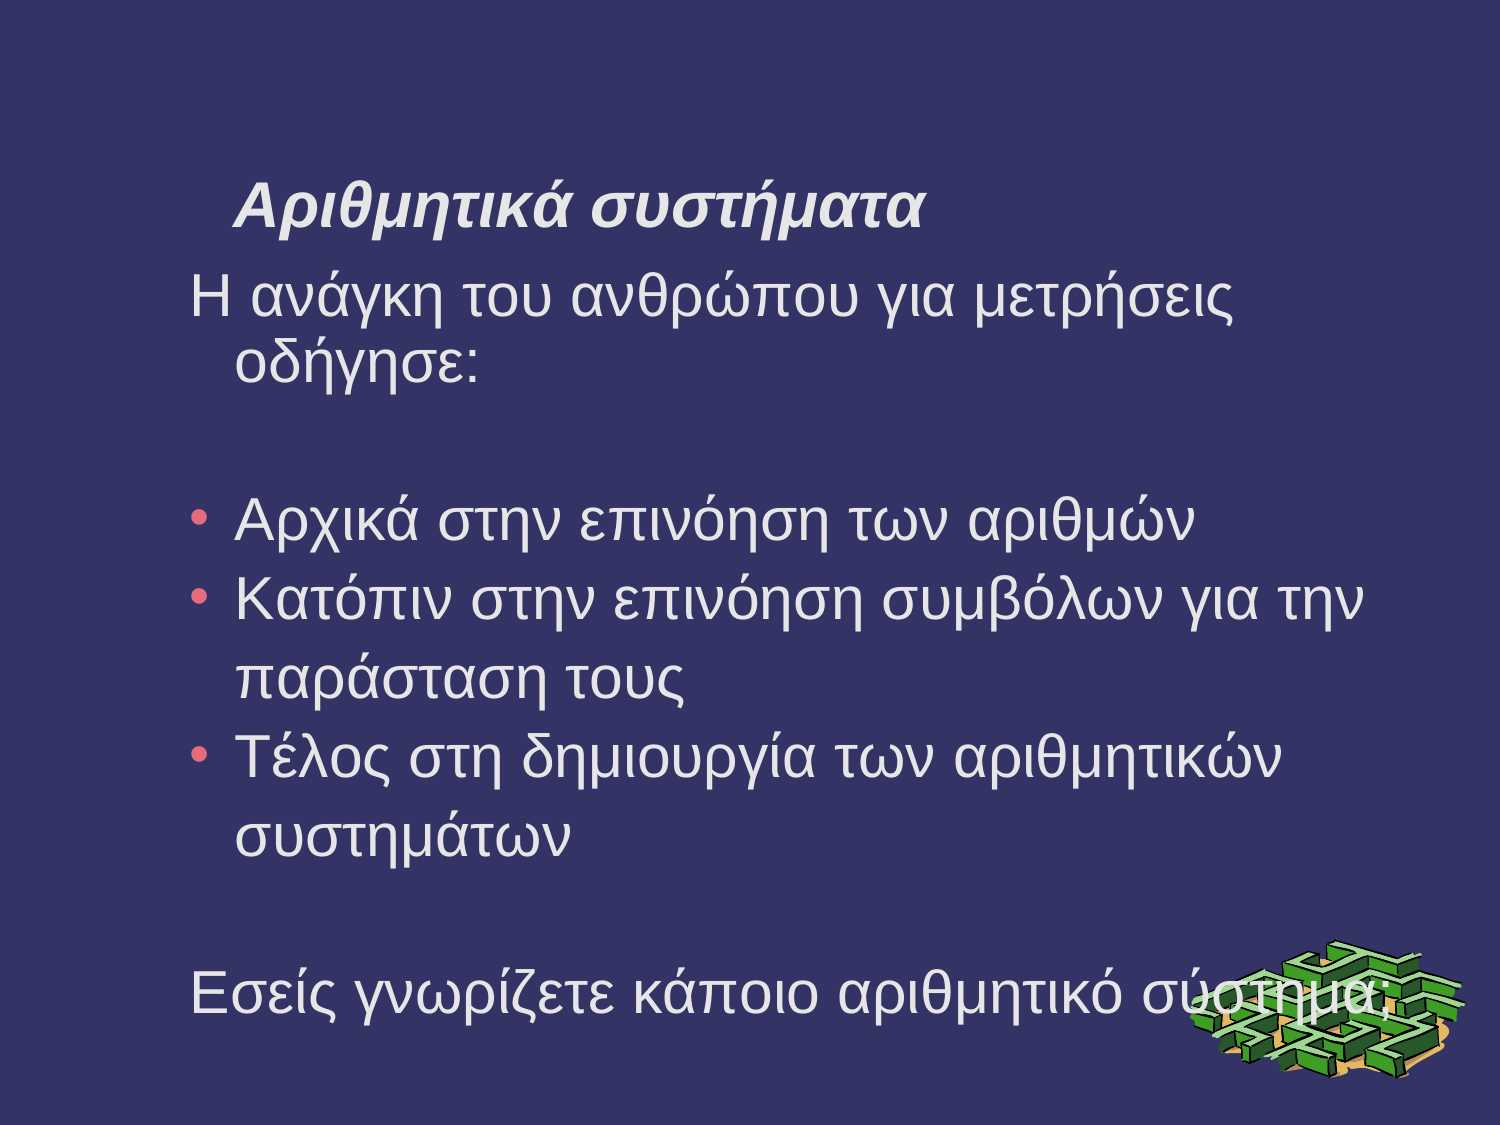

# Αριθμητικά συστήματα
Η ανάγκη του ανθρώπου για μετρήσεις οδήγησε:
Αρχικά στην επινόηση των αριθμών
Κατόπιν στην επινόηση συμβόλων για την
	παράσταση τους
Τέλος στη δημιουργία των αριθμητικών
	συστημάτων
Εσείς γνωρίζετε κάποιο αριθμητικό σύστημα;